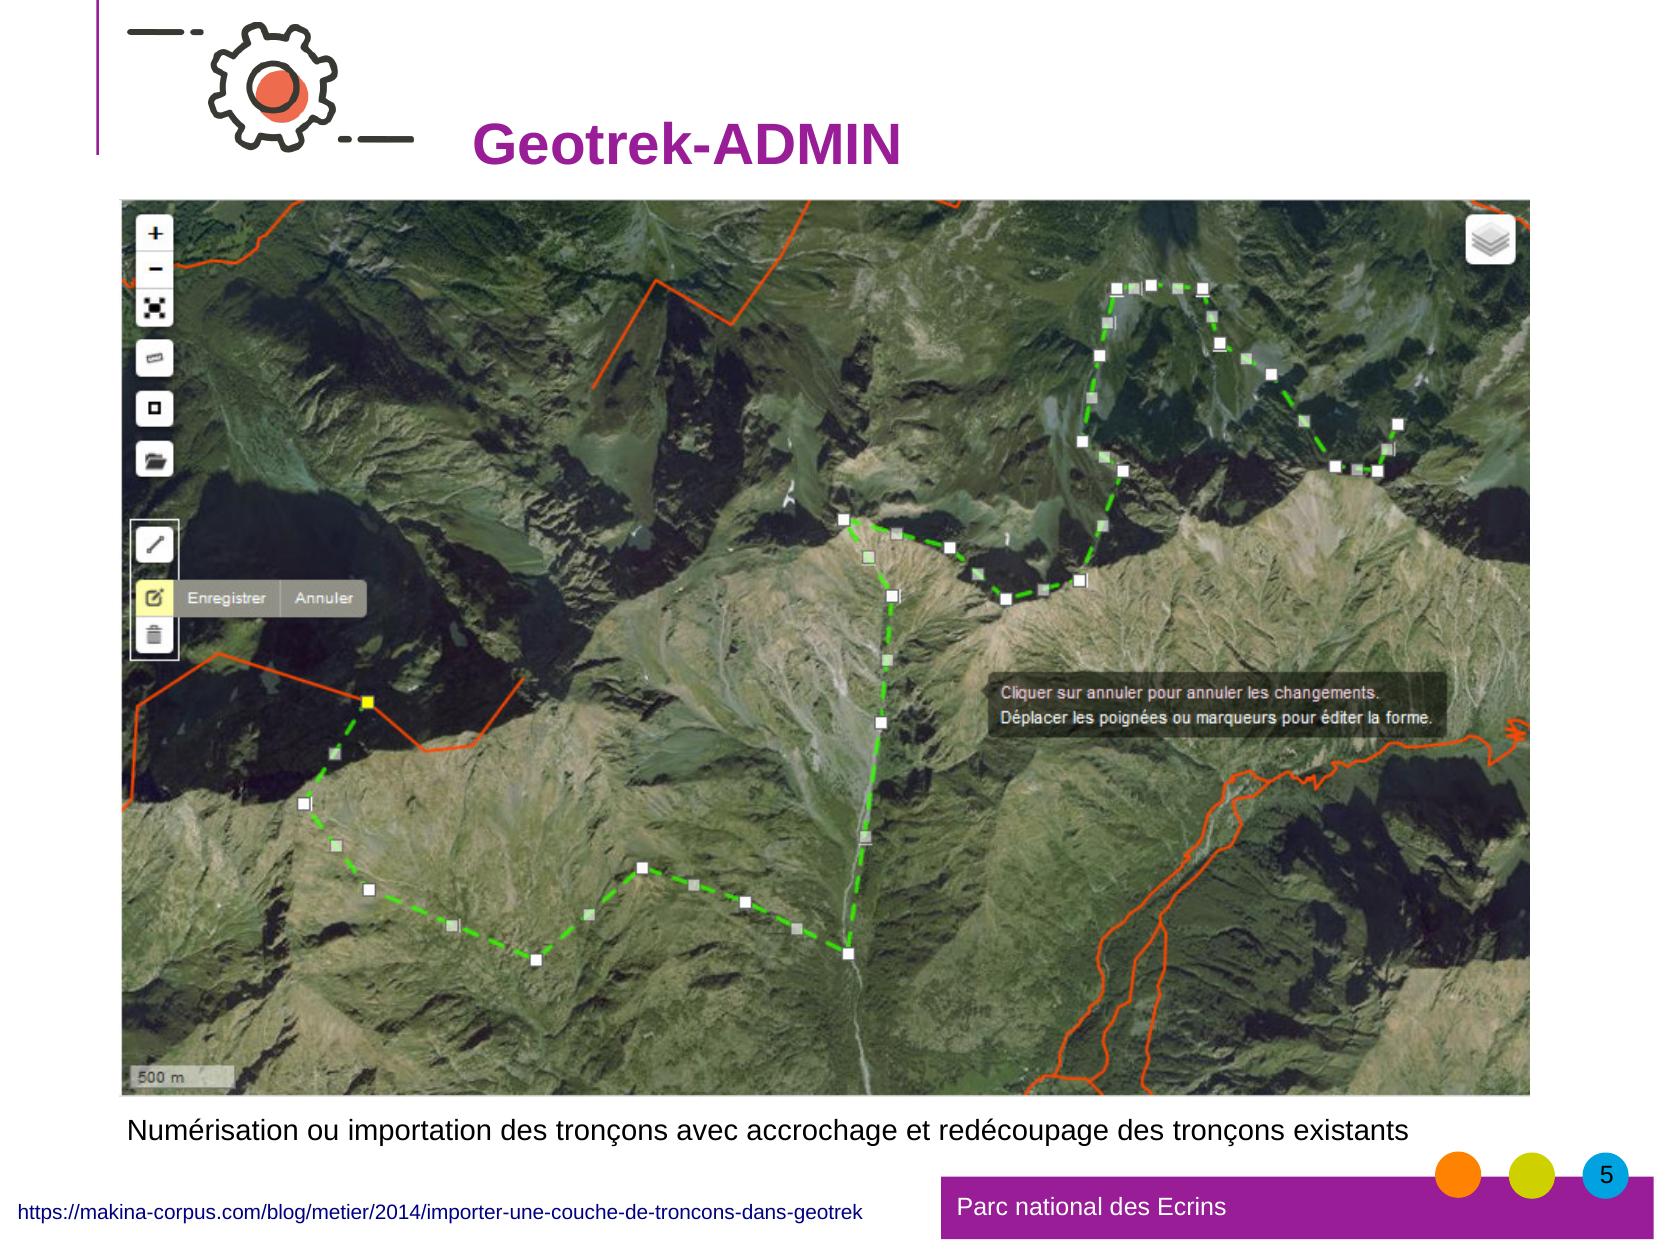

# Geotrek-ADMIN
Numérisation ou importation des tronçons avec accrochage et redécoupage des tronçons existants
https://makina-corpus.com/blog/metier/2014/importer-une-couche-de-troncons-dans-geotrek